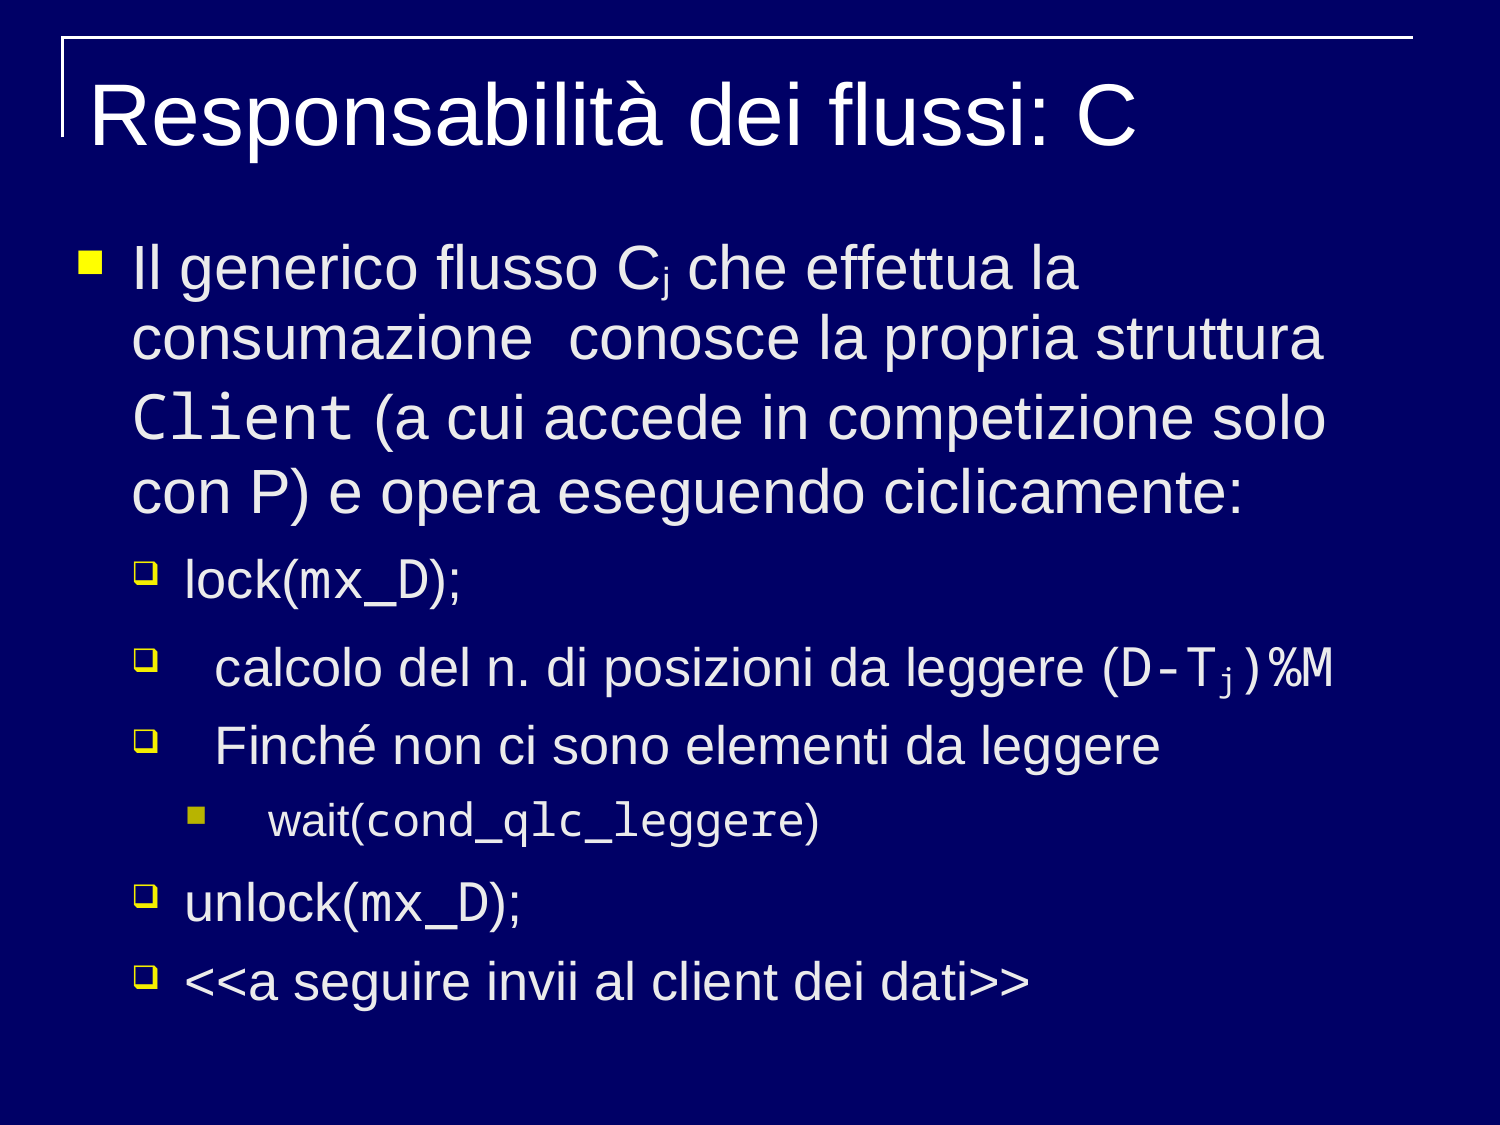

# Responsabilità dei flussi: C
Il generico flusso Cj che effettua la consumazione conosce la propria struttura Client (a cui accede in competizione solo con P) e opera eseguendo ciclicamente:
lock(mx_D);
 calcolo del n. di posizioni da leggere (D-Tj)%M
 Finché non ci sono elementi da leggere
 wait(cond_qlc_leggere)
unlock(mx_D);
<<a seguire invii al client dei dati>>